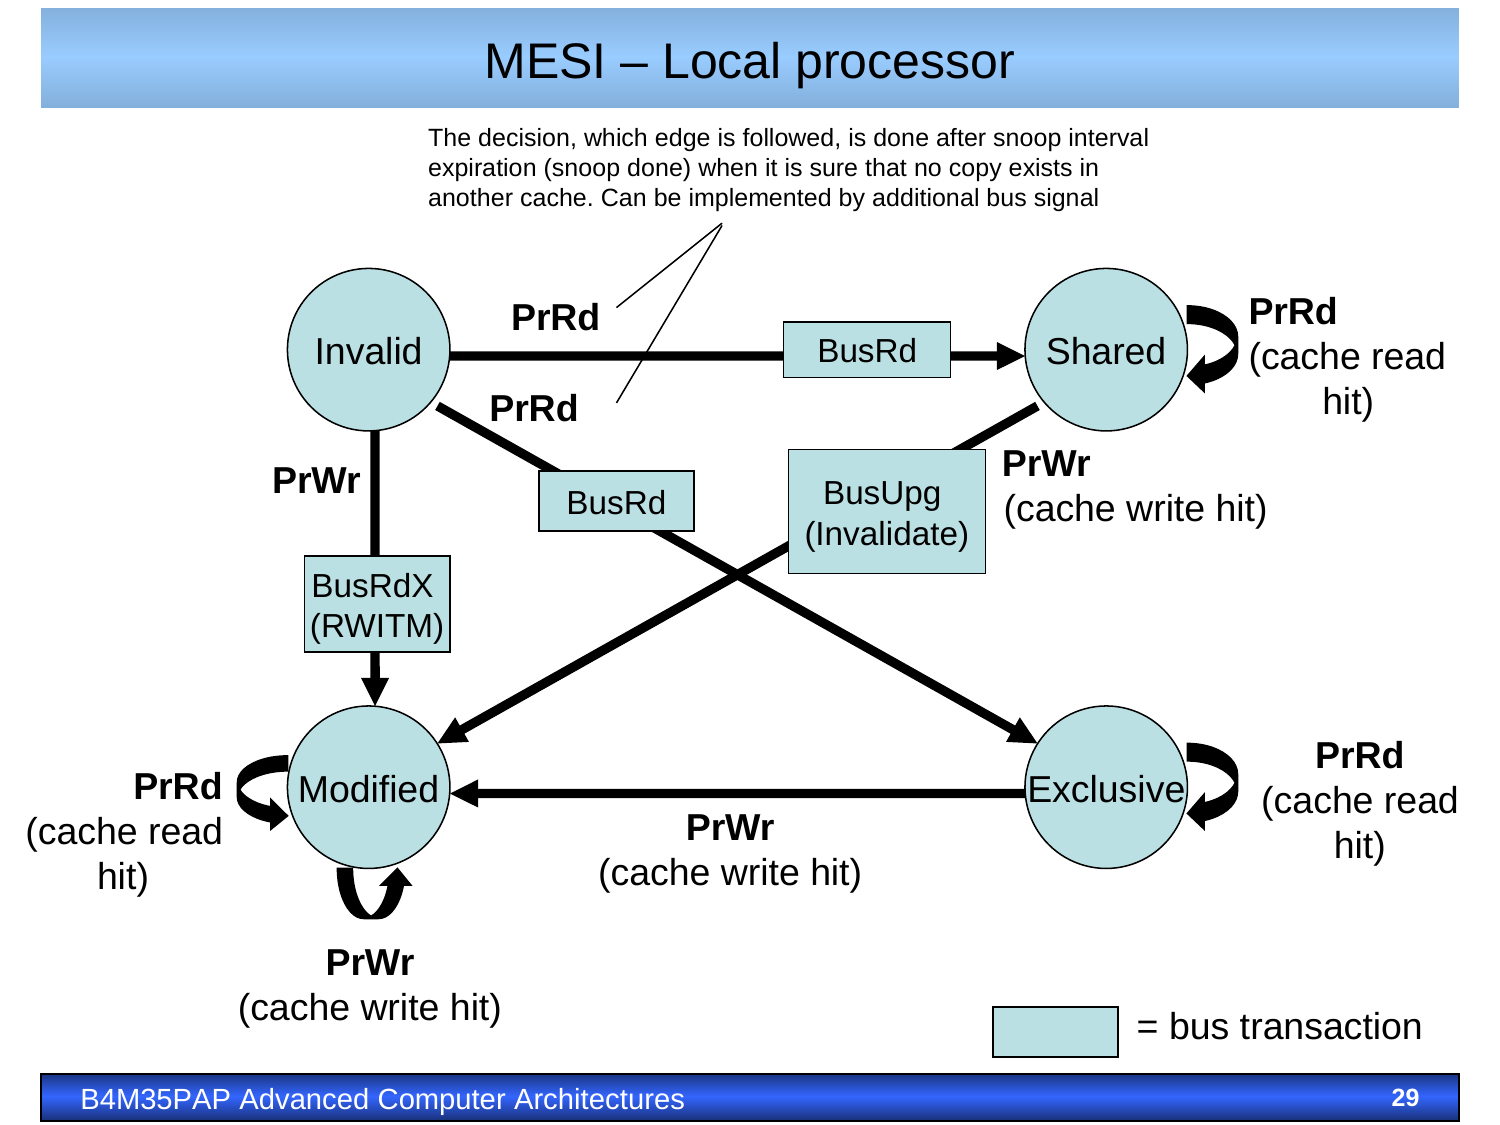

# MESI – Local processor
The decision, which edge is followed, is done after snoop interval expiration (snoop done) when it is sure that no copy exists in another cache. Can be implemented by additional bus signal
Invalid
Shared
PrRd (cache read
hit)
PrRd
BusRd
PrRd
PrWr
(cache write hit)
PrWr
BusUpg
(Invalidate)
BusRd
BusRdX
(RWITM)
Modified
Exclusive
PrRd (cache read
hit)
PrRd (cache read
hit)
PrWr
(cache write hit)
PrWr
(cache write hit)
= bus transaction